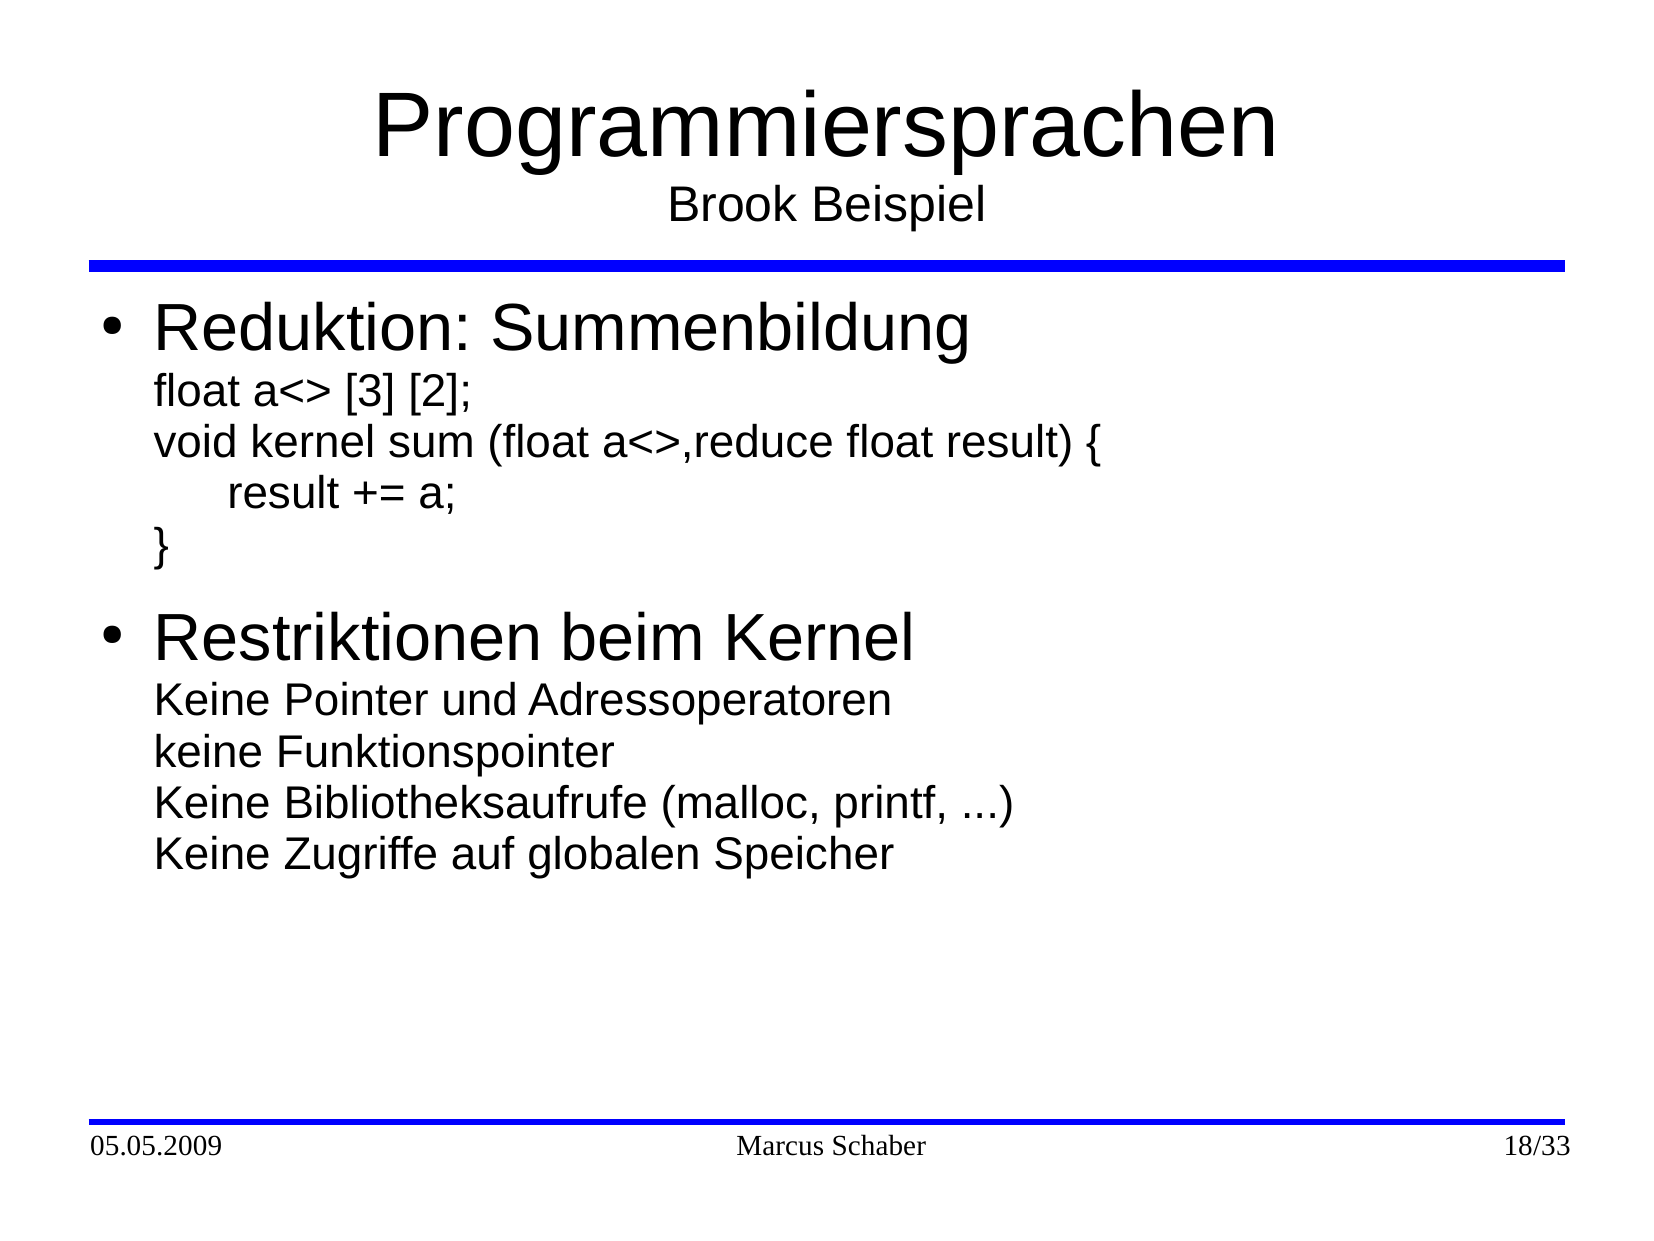

# Programmiersprachen Brook Beispiel
Reduktion: Summenbildung
float a<> [3] [2];
void kernel sum (float a<>,reduce float result) {
	result += a;
}
Restriktionen beim Kernel
Keine Pointer und Adressoperatoren
keine Funktionspointer
Keine Bibliotheksaufrufe (malloc, printf, ...)
Keine Zugriffe auf globalen Speicher
18